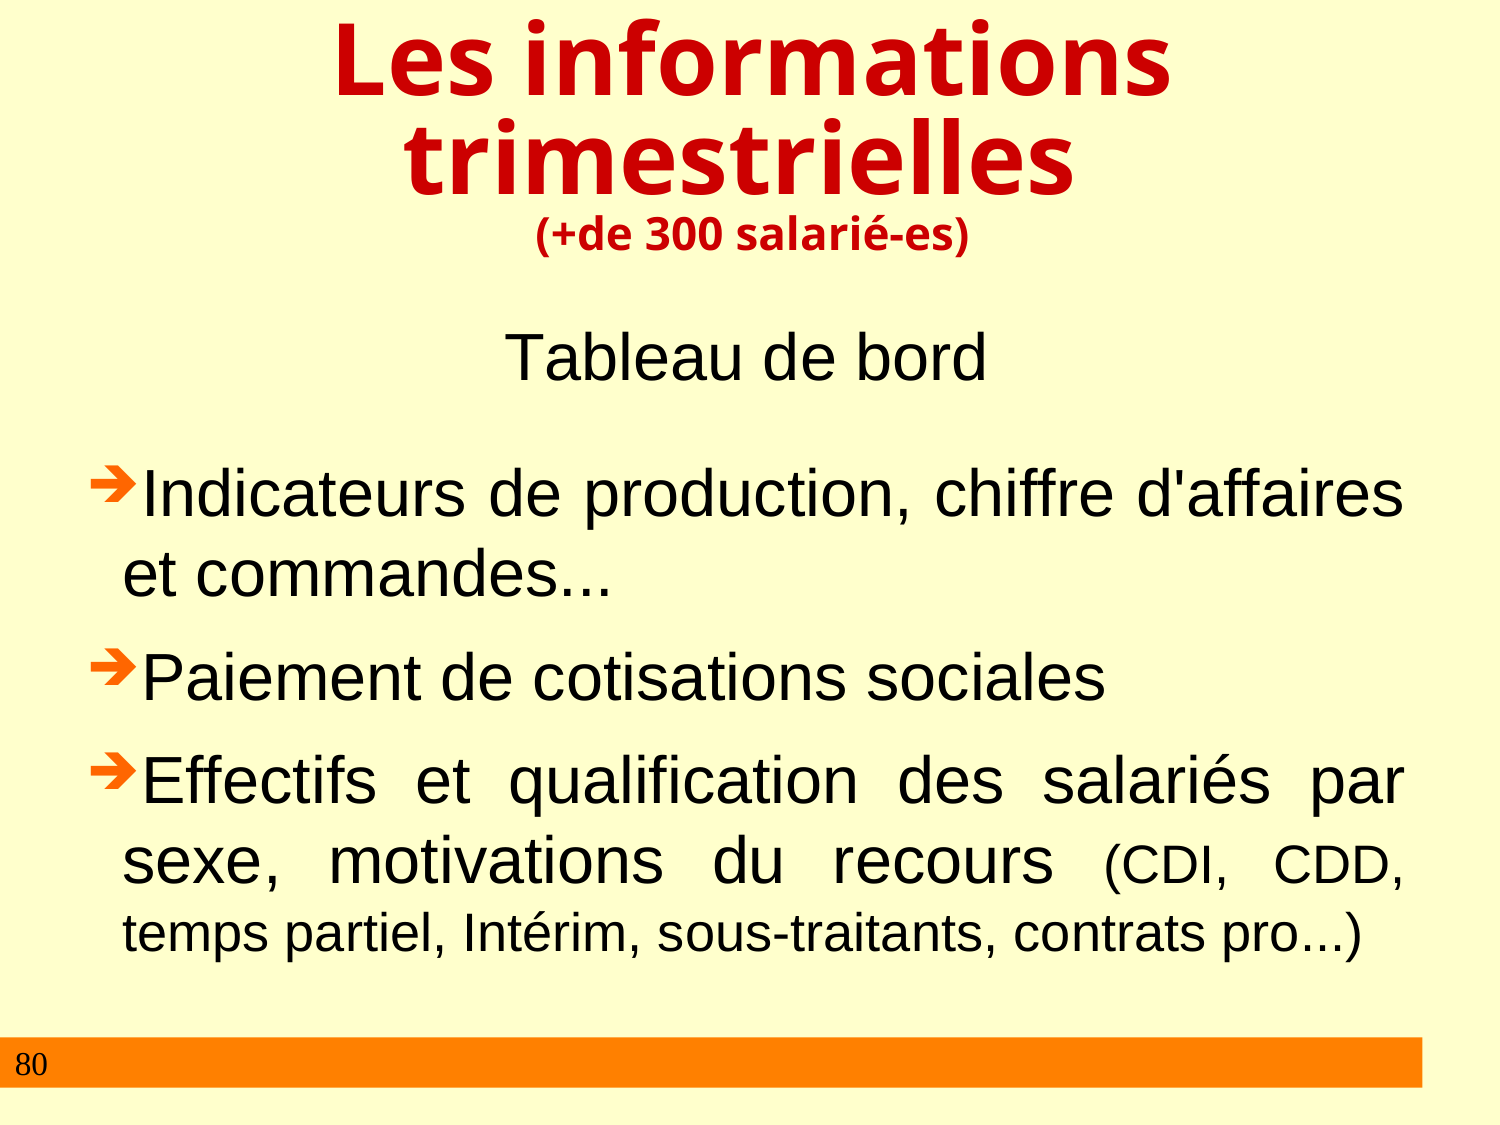

# Les informations trimestrielles (+de 300 salarié-es)
Tableau de bord
Indicateurs de production, chiffre d'affaires et commandes...
Paiement de cotisations sociales
Effectifs et qualification des salariés par sexe, motivations du recours (CDI, CDD, temps partiel, Intérim, sous-traitants, contrats pro...)